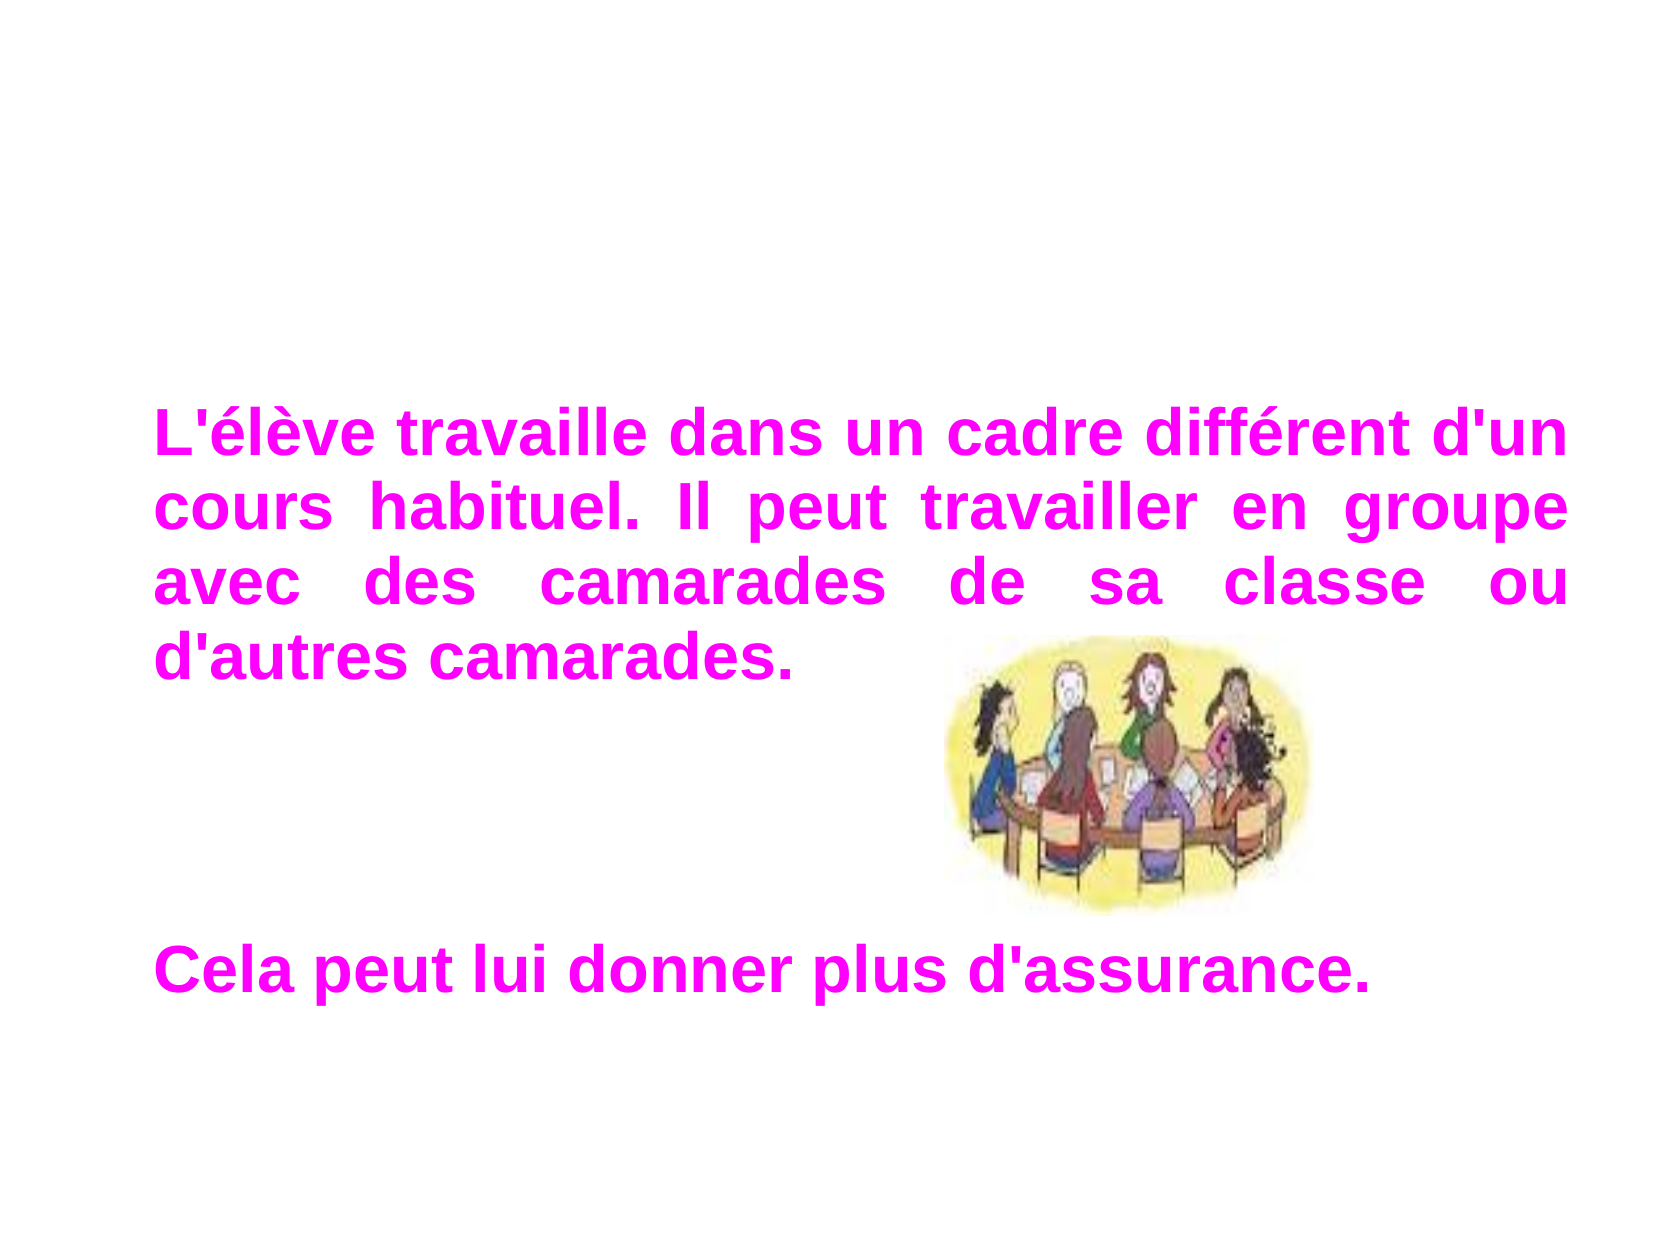

#
L'élève travaille dans un cadre différent d'un cours habituel. Il peut travailler en groupe avec des camarades de sa classe ou d'autres camarades.
Cela peut lui donner plus d'assurance.